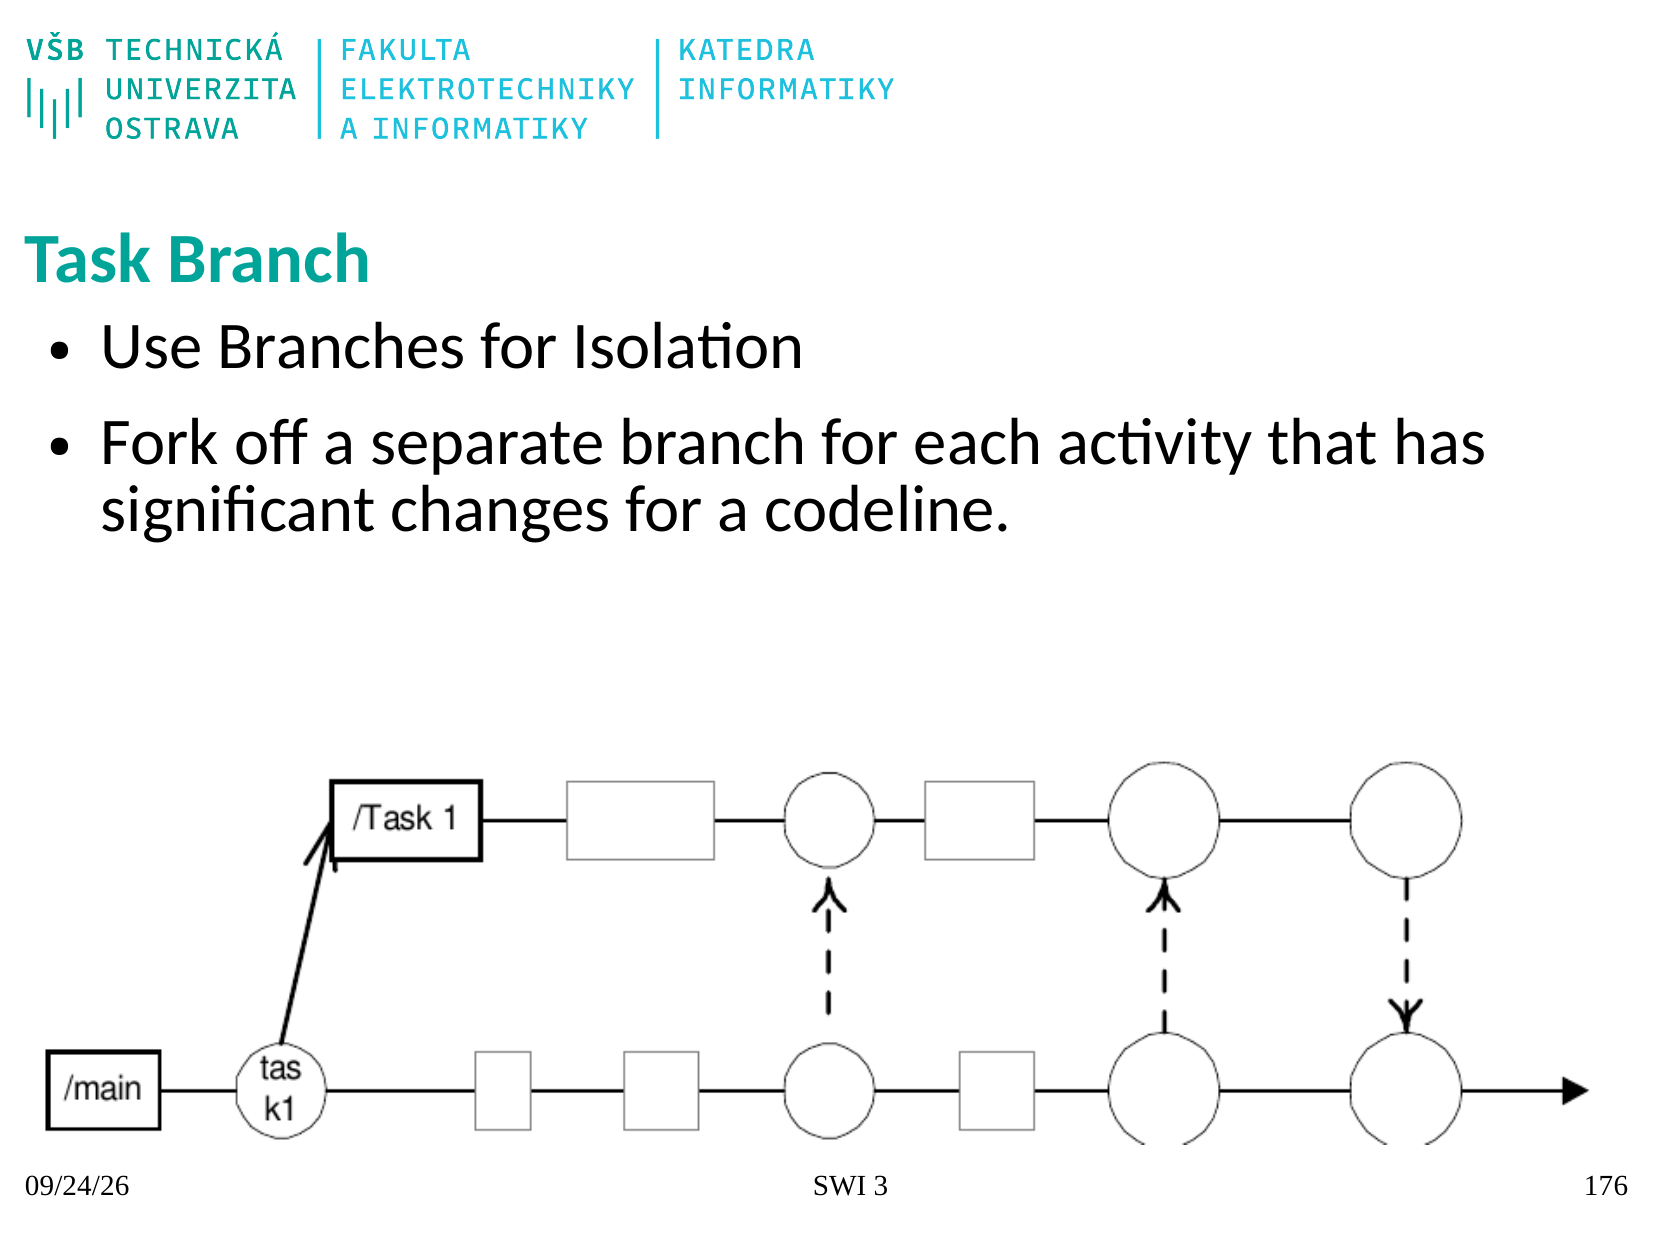

# Task Branch
Use Branches for Isolation
Fork off a separate branch for each activity that has significant changes for a codeline.
SWI 3
176